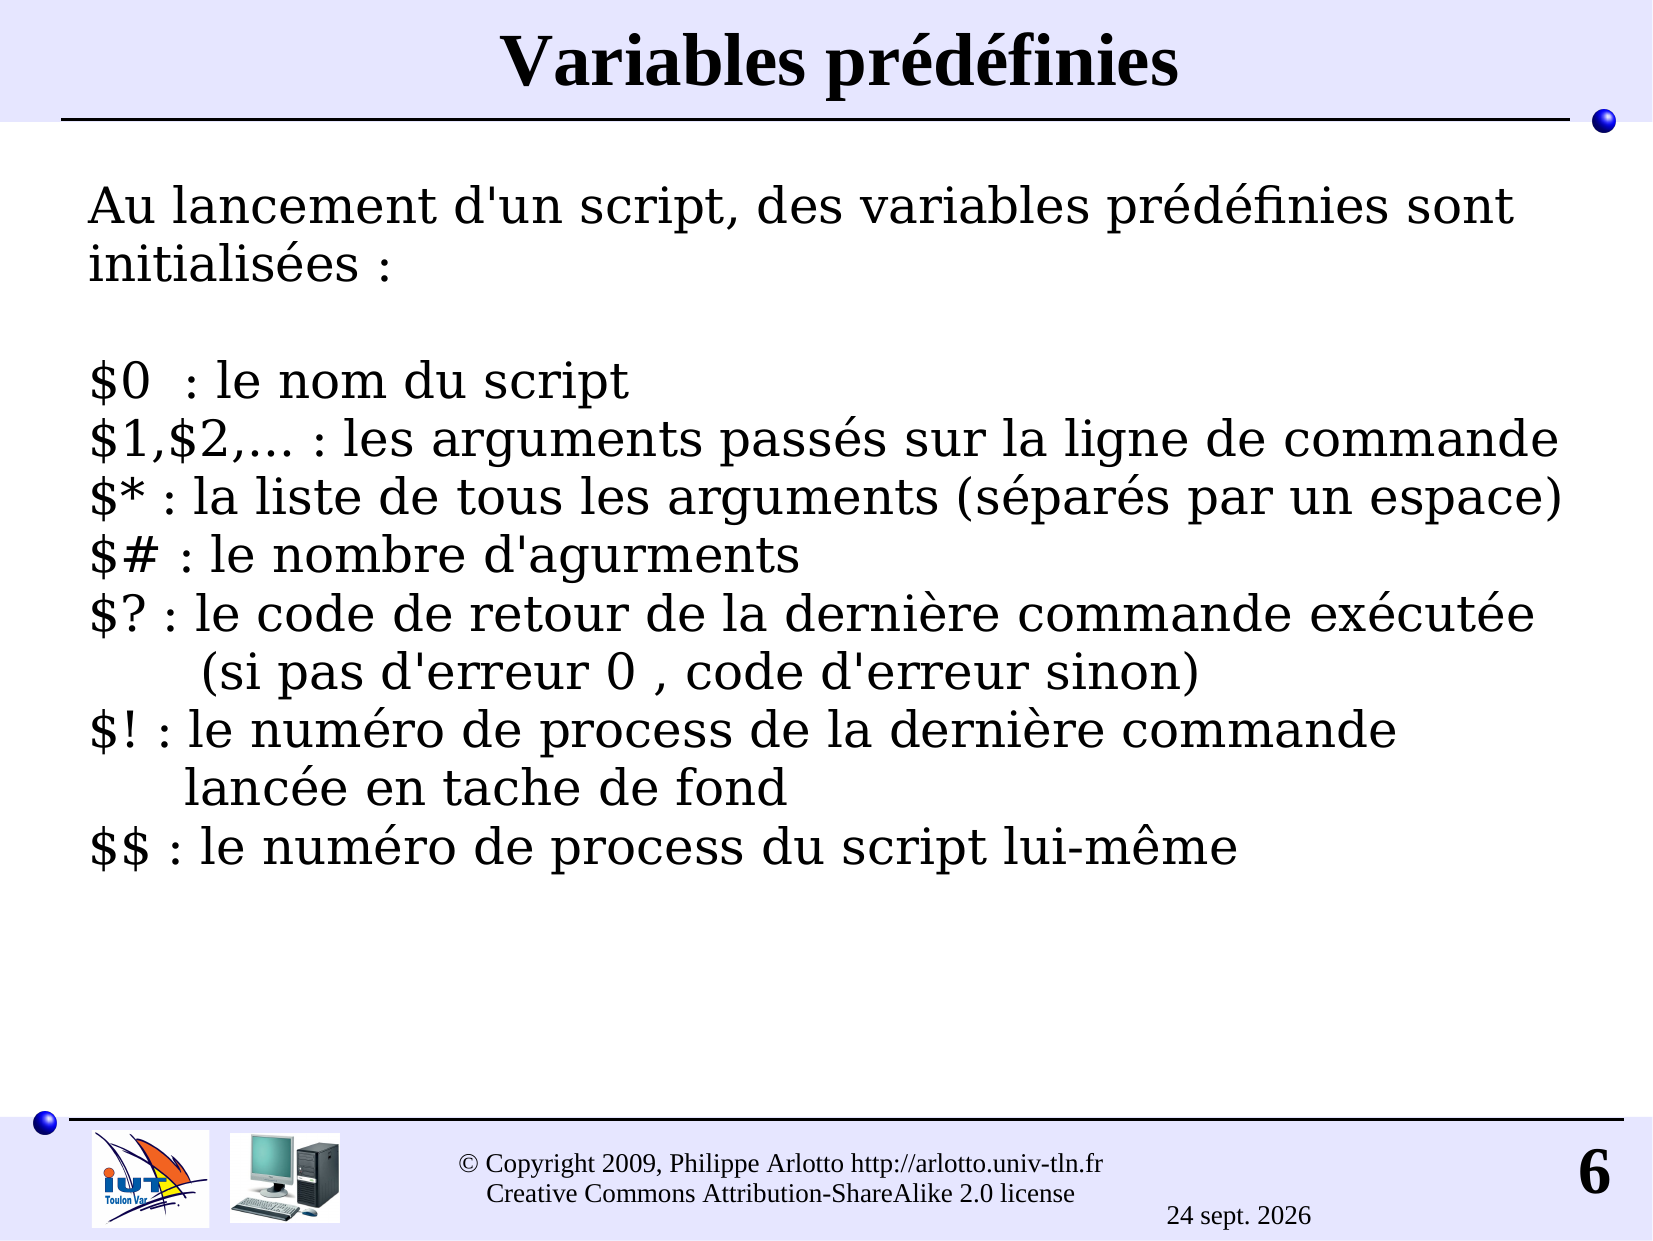

# Variables prédéfinies
Au lancement d'un script, des variables prédéfinies sont
initialisées :
$0 : le nom du script
$1,$2,... : les arguments passés sur la ligne de commande
$* : la liste de tous les arguments (séparés par un espace)
$# : le nombre d'agurments
$? : le code de retour de la dernière commande exécutée
 (si pas d'erreur 0 , code d'erreur sinon)
$! : le numéro de process de la dernière commande
 lancée en tache de fond
$$ : le numéro de process du script lui-même